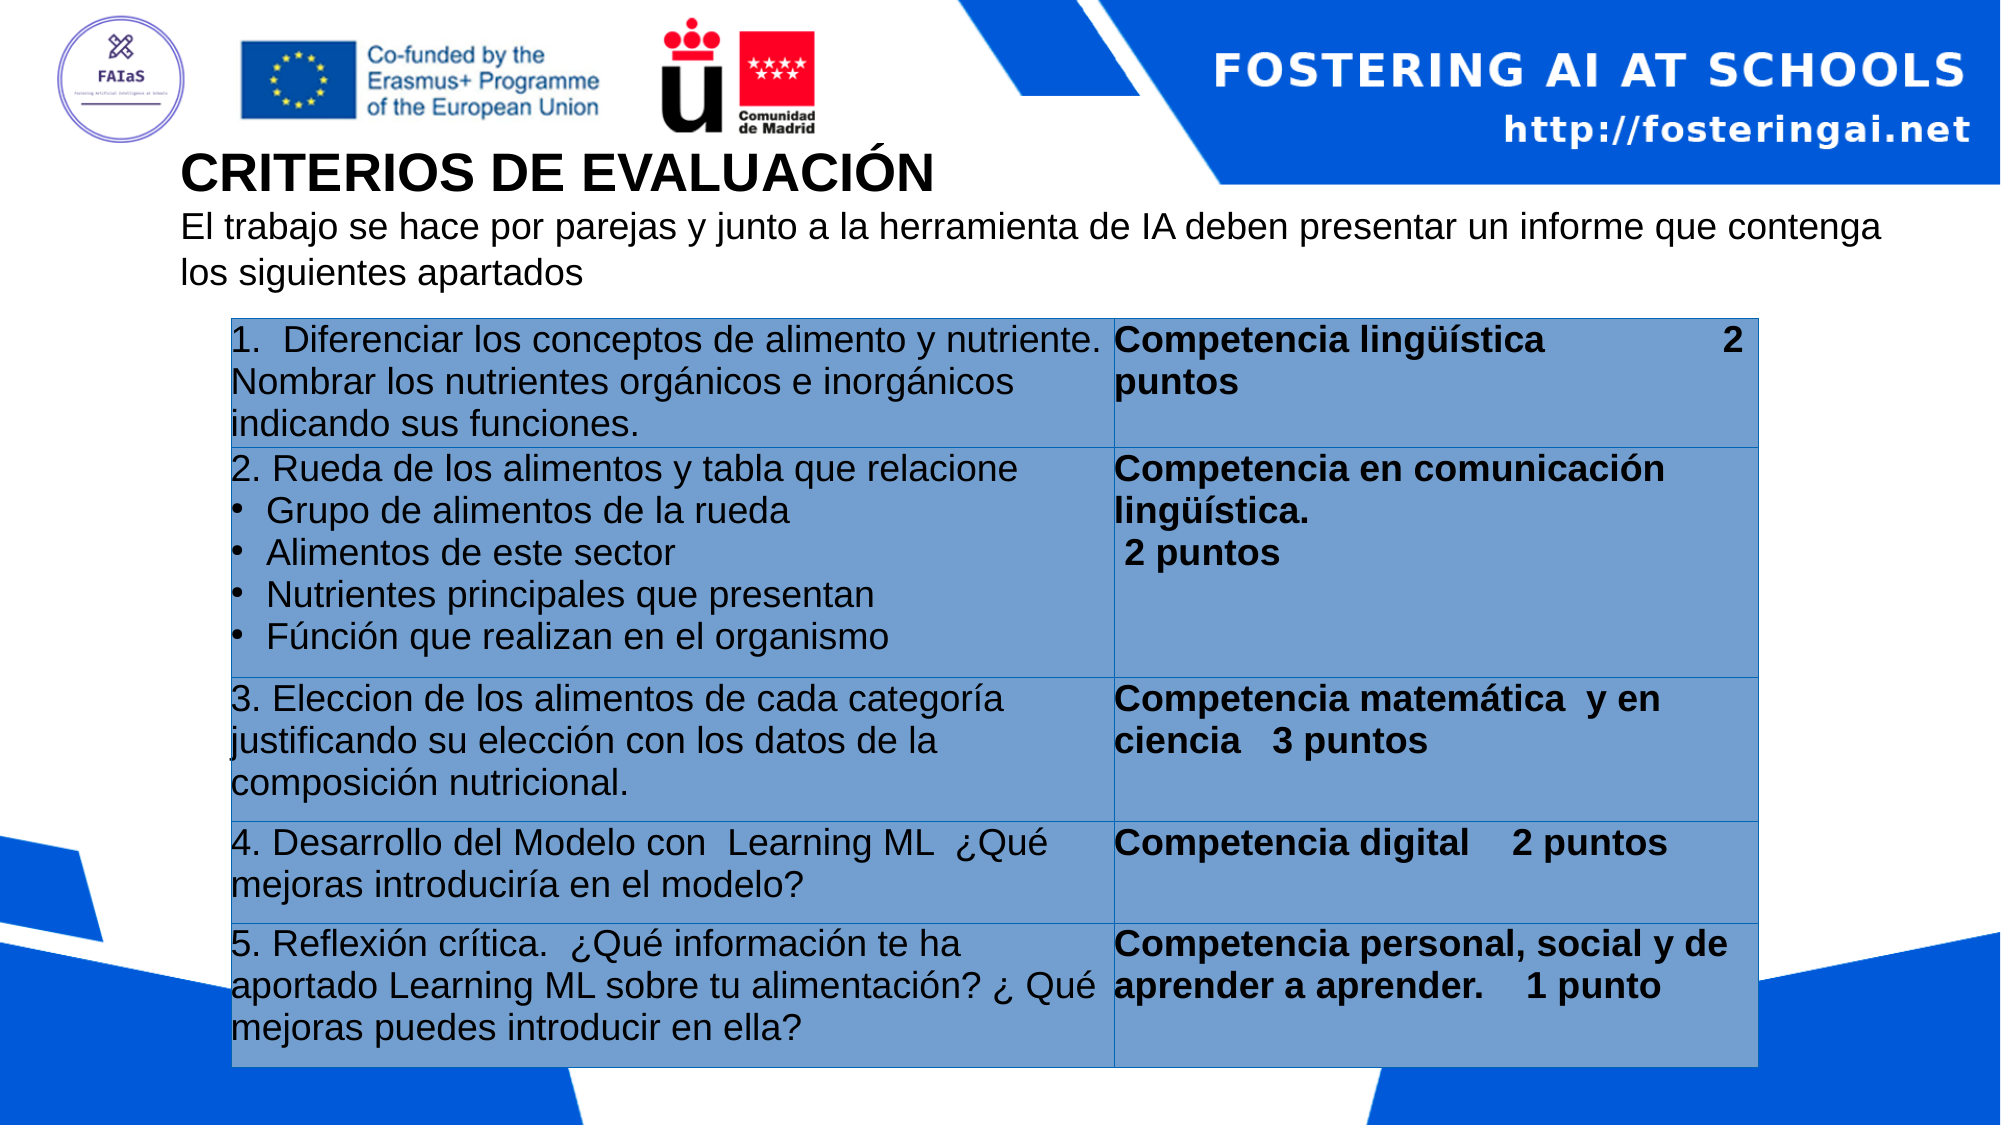

# CRITERIOS DE EVALUACIÓN
El trabajo se hace por parejas y junto a la herramienta de IA deben presentar un informe que contenga los siguientes apartados
| 1. Diferenciar los conceptos de alimento y nutriente. Nombrar los nutrientes orgánicos e inorgánicos indicando sus funciones. | Competencia lingüística 2 puntos |
| --- | --- |
| 2. Rueda de los alimentos y tabla que relacione Grupo de alimentos de la rueda Alimentos de este sector Nutrientes principales que presentan Fúnción que realizan en el organismo | Competencia en comunicación lingüística. 2 puntos |
| 3. Eleccion de los alimentos de cada categoría justificando su elección con los datos de la composición nutricional. | Competencia matemática y en ciencia 3 puntos |
| 4. Desarrollo del Modelo con Learning ML ¿Qué mejoras introduciría en el modelo? | Competencia digital 2 puntos |
| 5. Reflexión crítica. ¿Qué información te ha aportado Learning ML sobre tu alimentación? ¿ Qué mejoras puedes introducir en ella? | Competencia personal, social y de aprender a aprender. 1 punto |